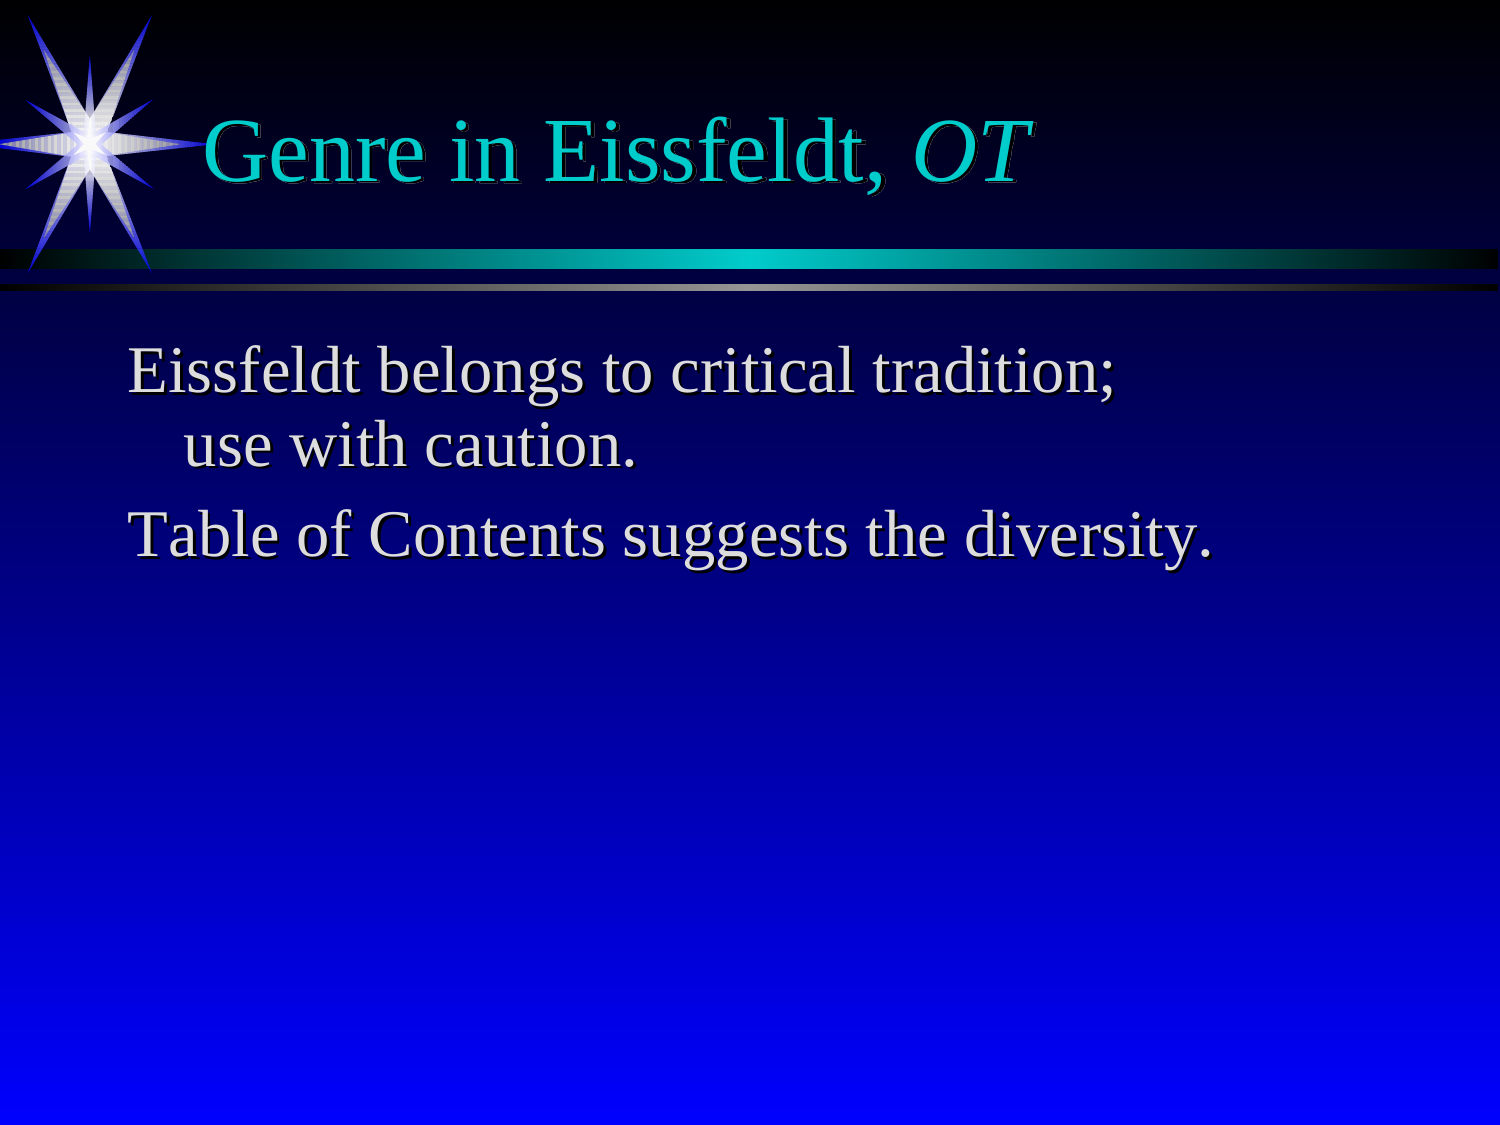

# Genre in Eissfeldt, OT
Eissfeldt belongs to critical tradition;
use with caution.
Table of Contents suggests the diversity.